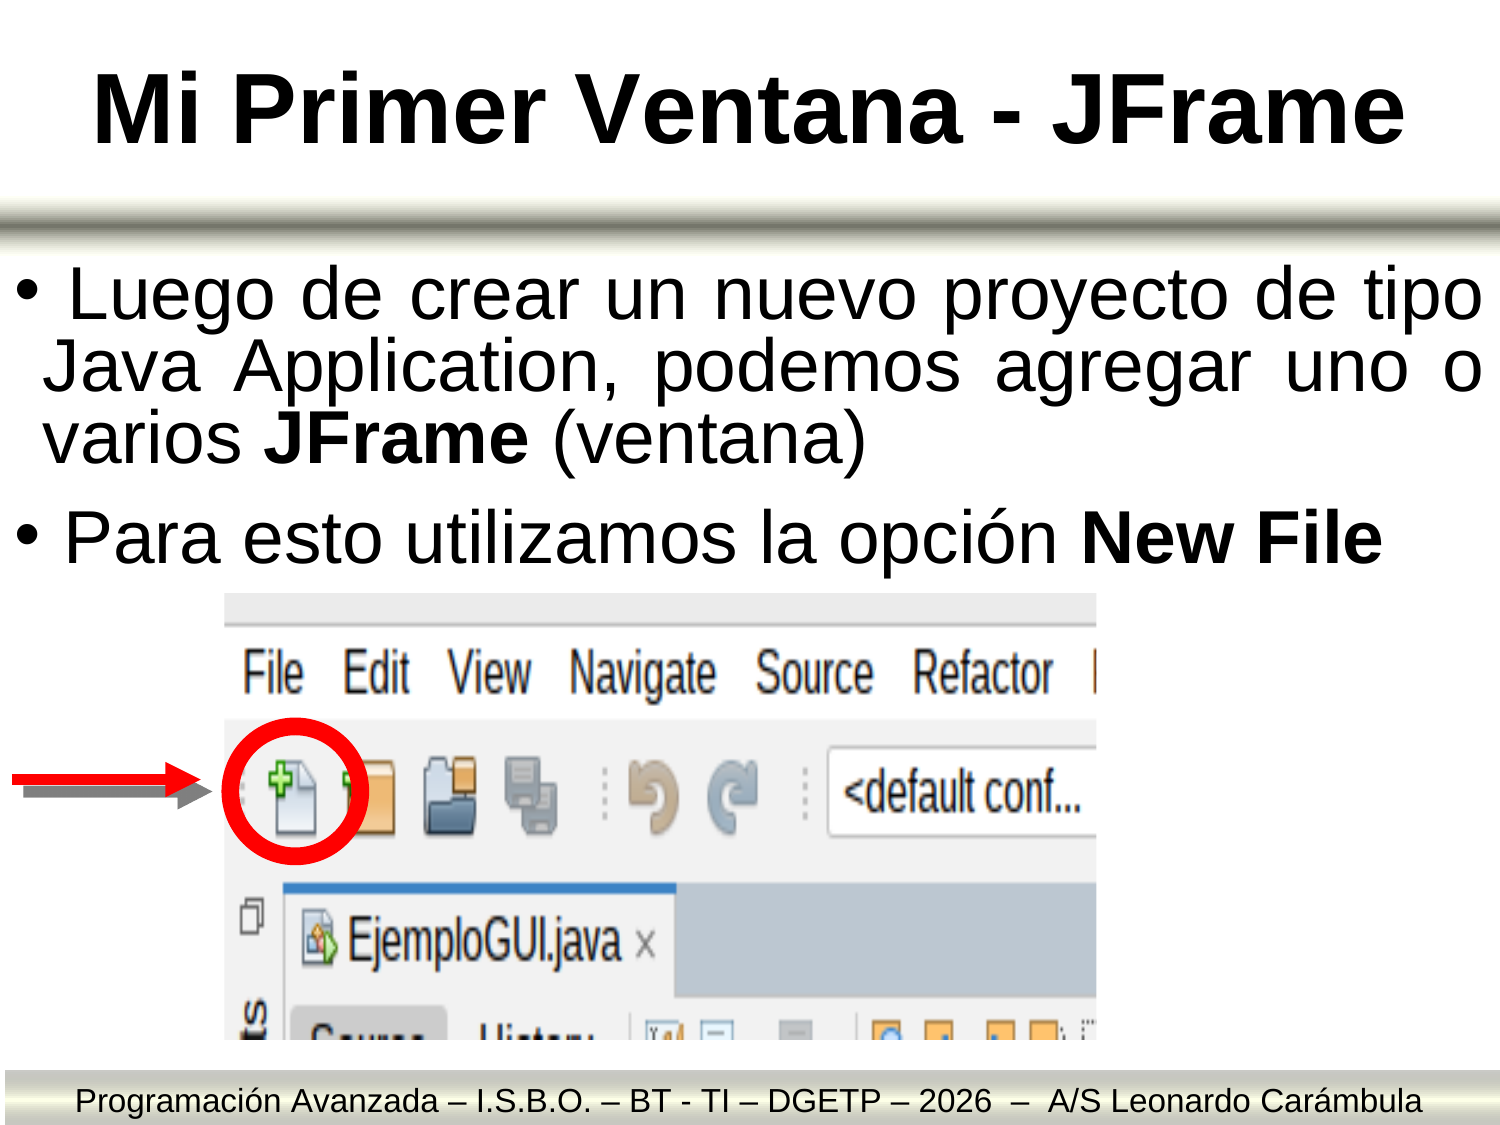

Mi Primer Ventana - JFrame
# Luego de crear un nuevo proyecto de tipo Java Application, podemos agregar uno o varios JFrame (ventana)
 Para esto utilizamos la opción New File